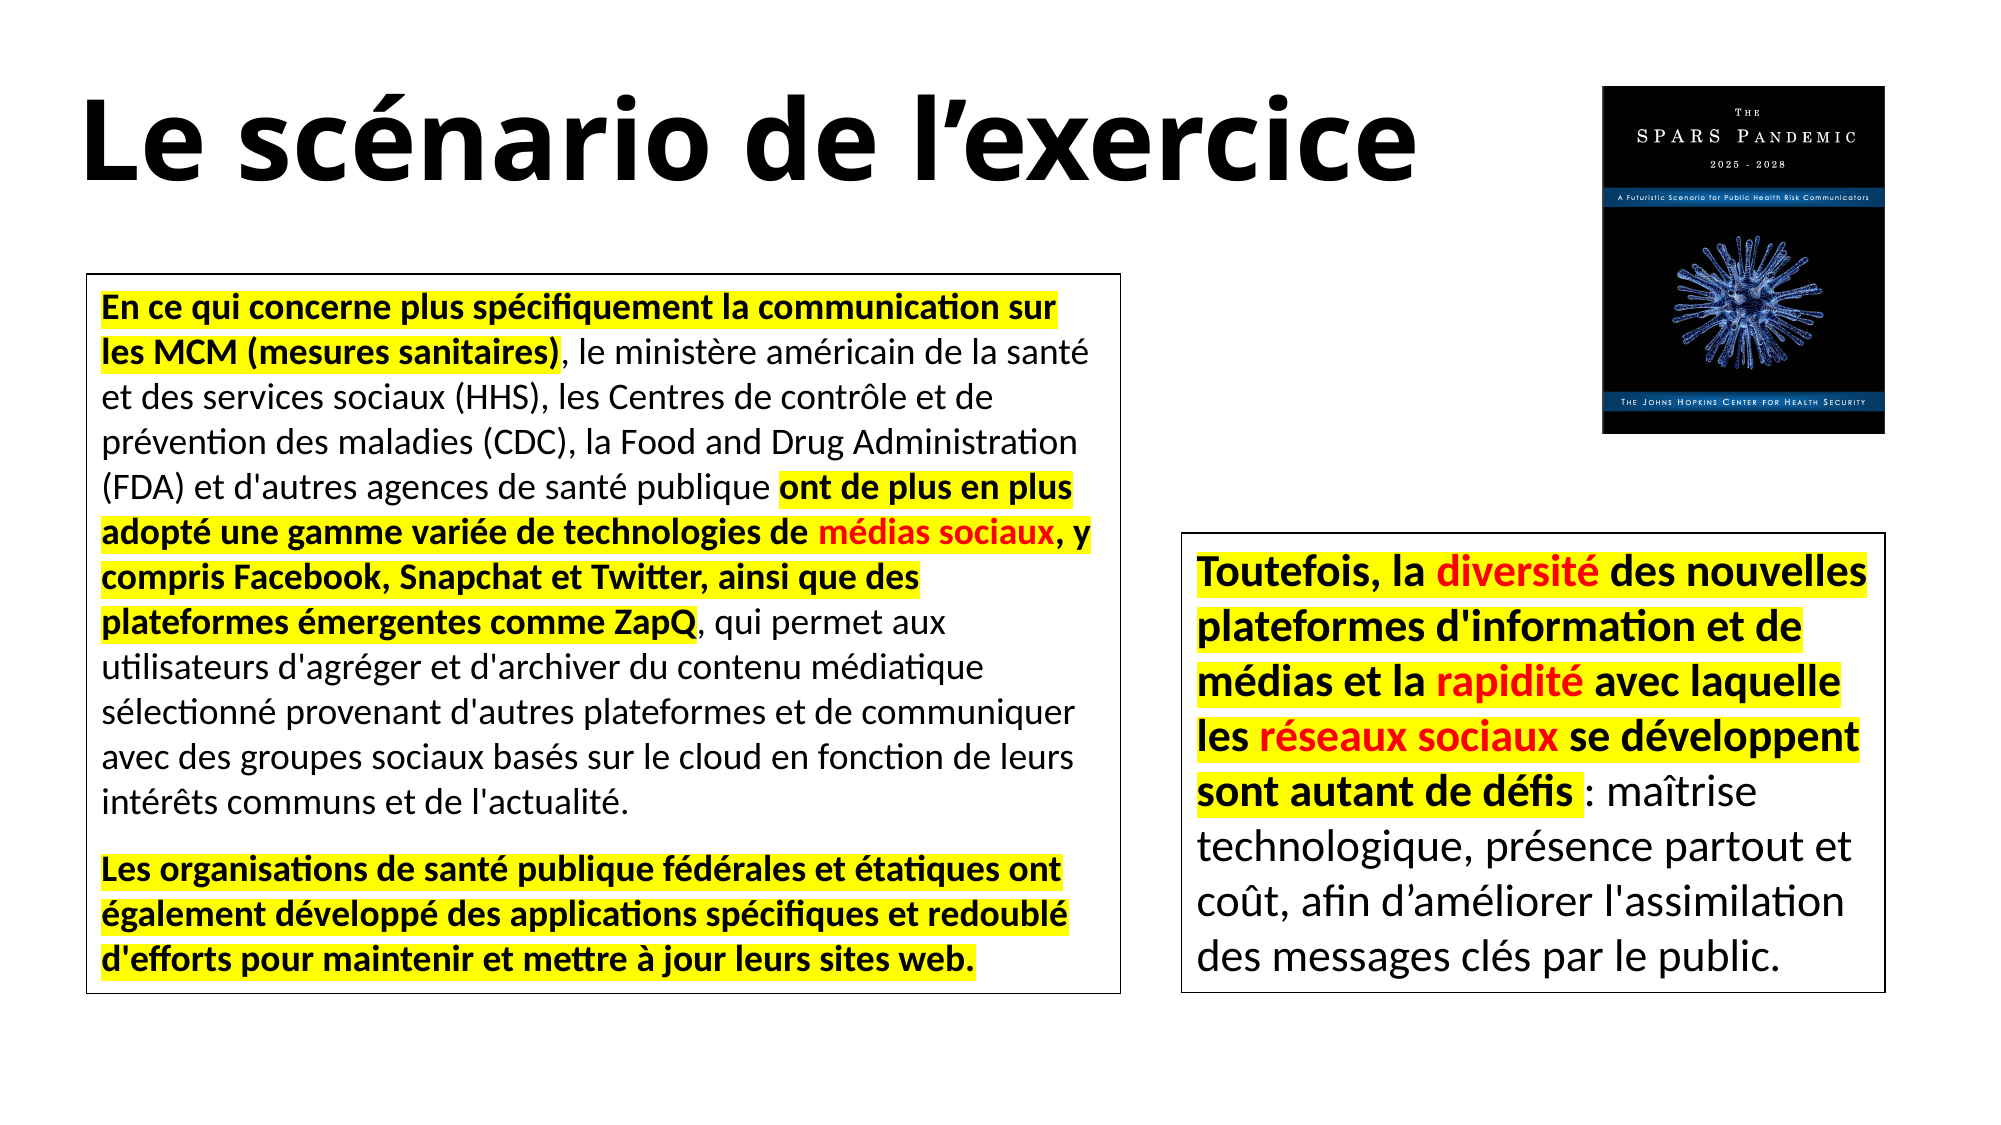

Le scénario de l’exercice
En ce qui concerne plus spécifiquement la communication sur les MCM (mesures sanitaires), le ministère américain de la santé et des services sociaux (HHS), les Centres de contrôle et de prévention des maladies (CDC), la Food and Drug Administration (FDA) et d'autres agences de santé publique ont de plus en plus adopté une gamme variée de technologies de médias sociaux, y compris Facebook, Snapchat et Twitter, ainsi que des plateformes émergentes comme ZapQ, qui permet aux utilisateurs d'agréger et d'archiver du contenu médiatique sélectionné provenant d'autres plateformes et de communiquer avec des groupes sociaux basés sur le cloud en fonction de leurs intérêts communs et de l'actualité.
Les organisations de santé publique fédérales et étatiques ont également développé des applications spécifiques et redoublé d'efforts pour maintenir et mettre à jour leurs sites web.
Toutefois, la diversité des nouvelles plateformes d'information et de médias et la rapidité avec laquelle les réseaux sociaux se développent sont autant de défis : maîtrise technologique, présence partout et coût, afin d’améliorer l'assimilation des messages clés par le public.